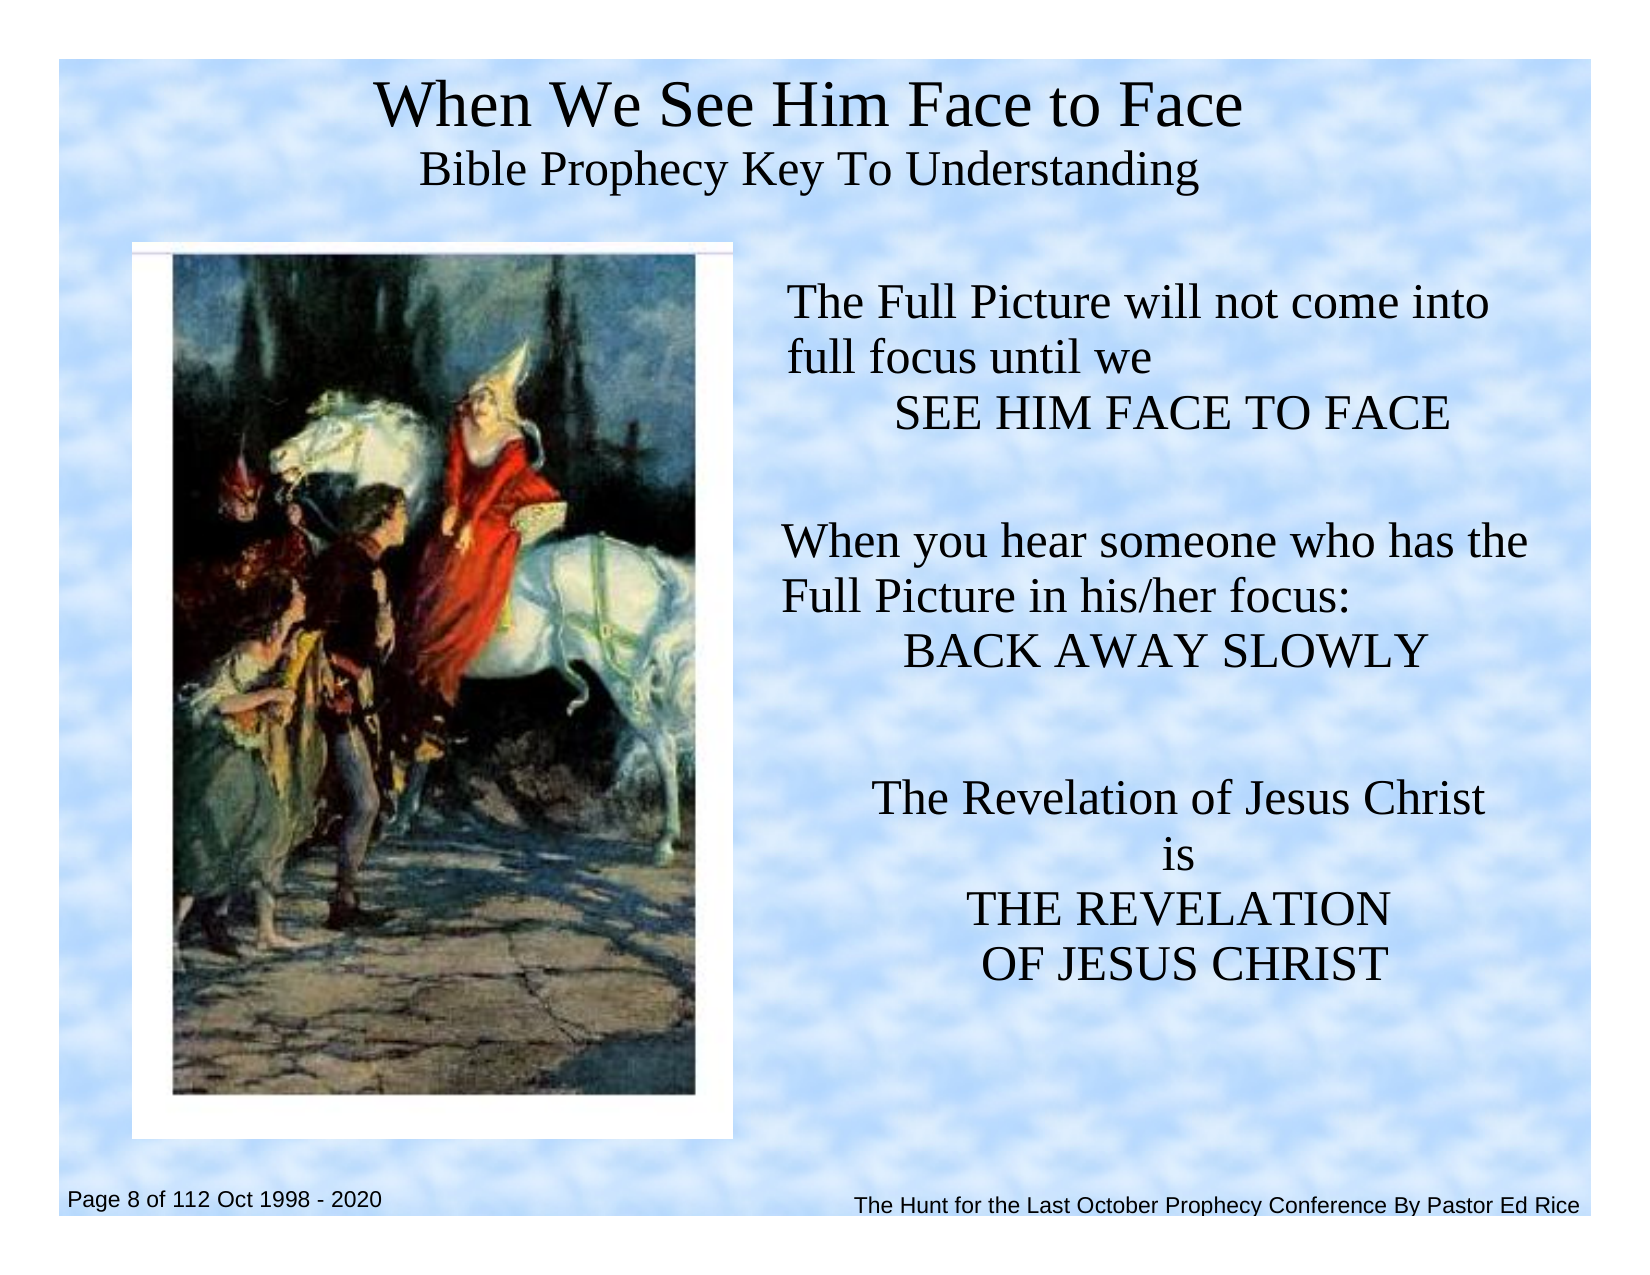

# When We See Him Face to Face Bible Prophecy Key To Understanding
The Full Picture will not come into full focus until we
 SEE HIM FACE TO FACE
When you hear someone who has the Full Picture in his/her focus:
BACK AWAY SLOWLY
The Revelation of Jesus Christ
is
THE REVELATION
 OF JESUS CHRIST